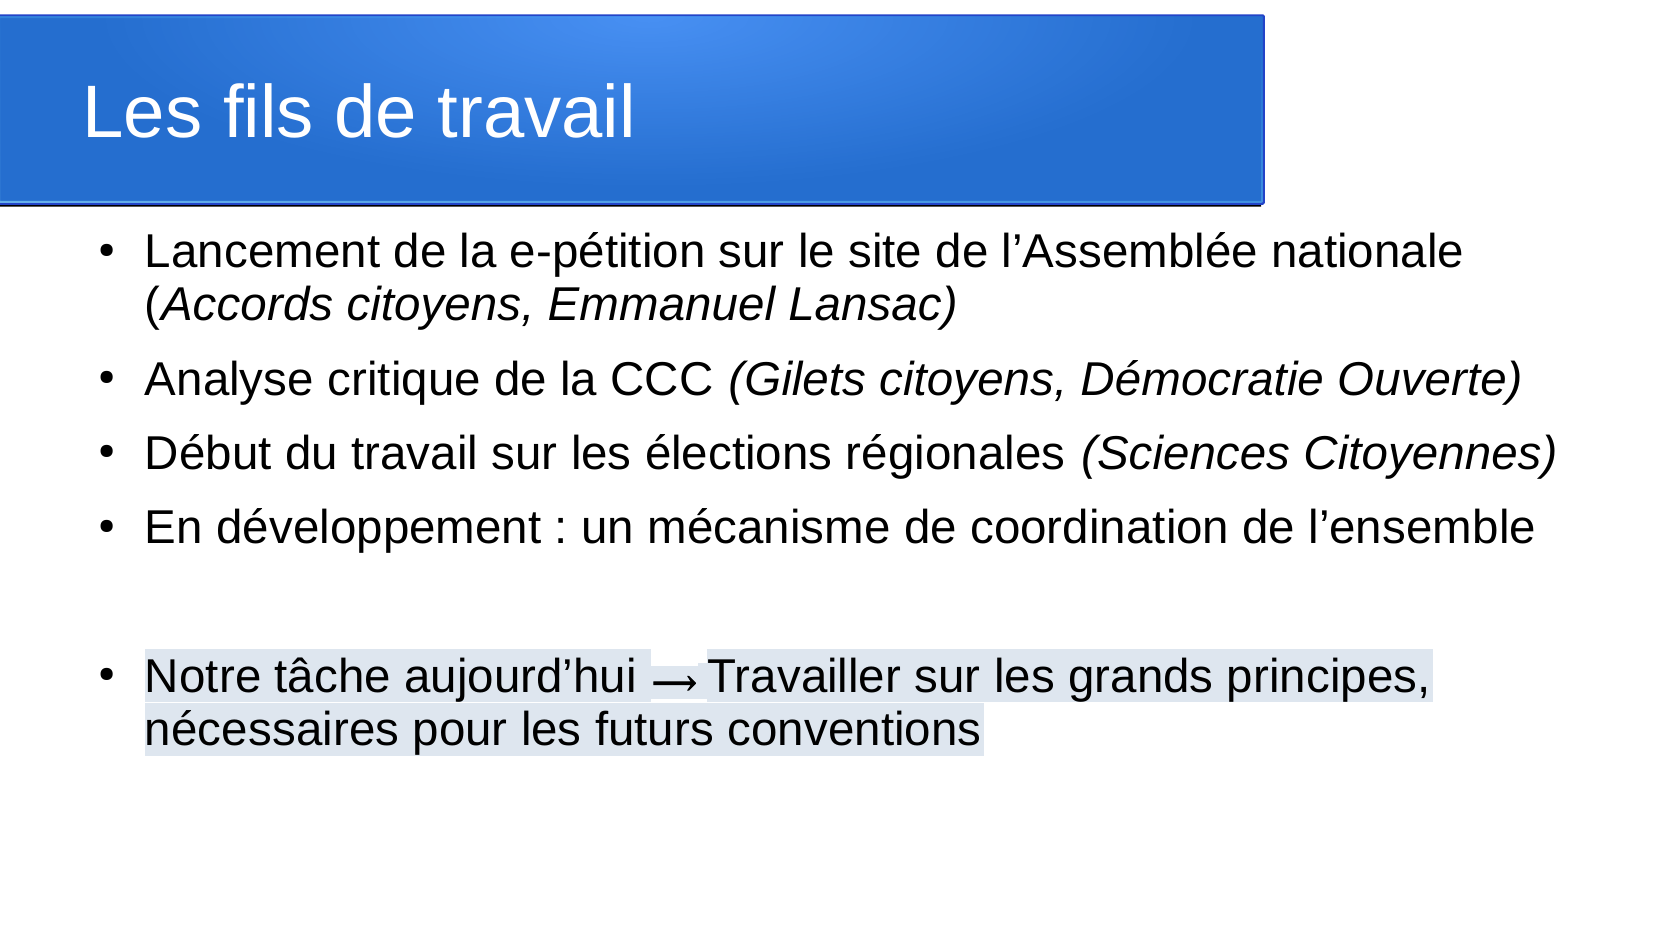

# Les fils de travail
Lancement de la e-pétition sur le site de l’Assemblée nationale (Accords citoyens, Emmanuel Lansac)
Analyse critique de la CCC (Gilets citoyens, Démocratie Ouverte)
Début du travail sur les élections régionales (Sciences Citoyennes)
En développement : un mécanisme de coordination de l’ensemble
Notre tâche aujourd’hui ⟶ Travailler sur les grands principes, nécessaires pour les futurs conventions